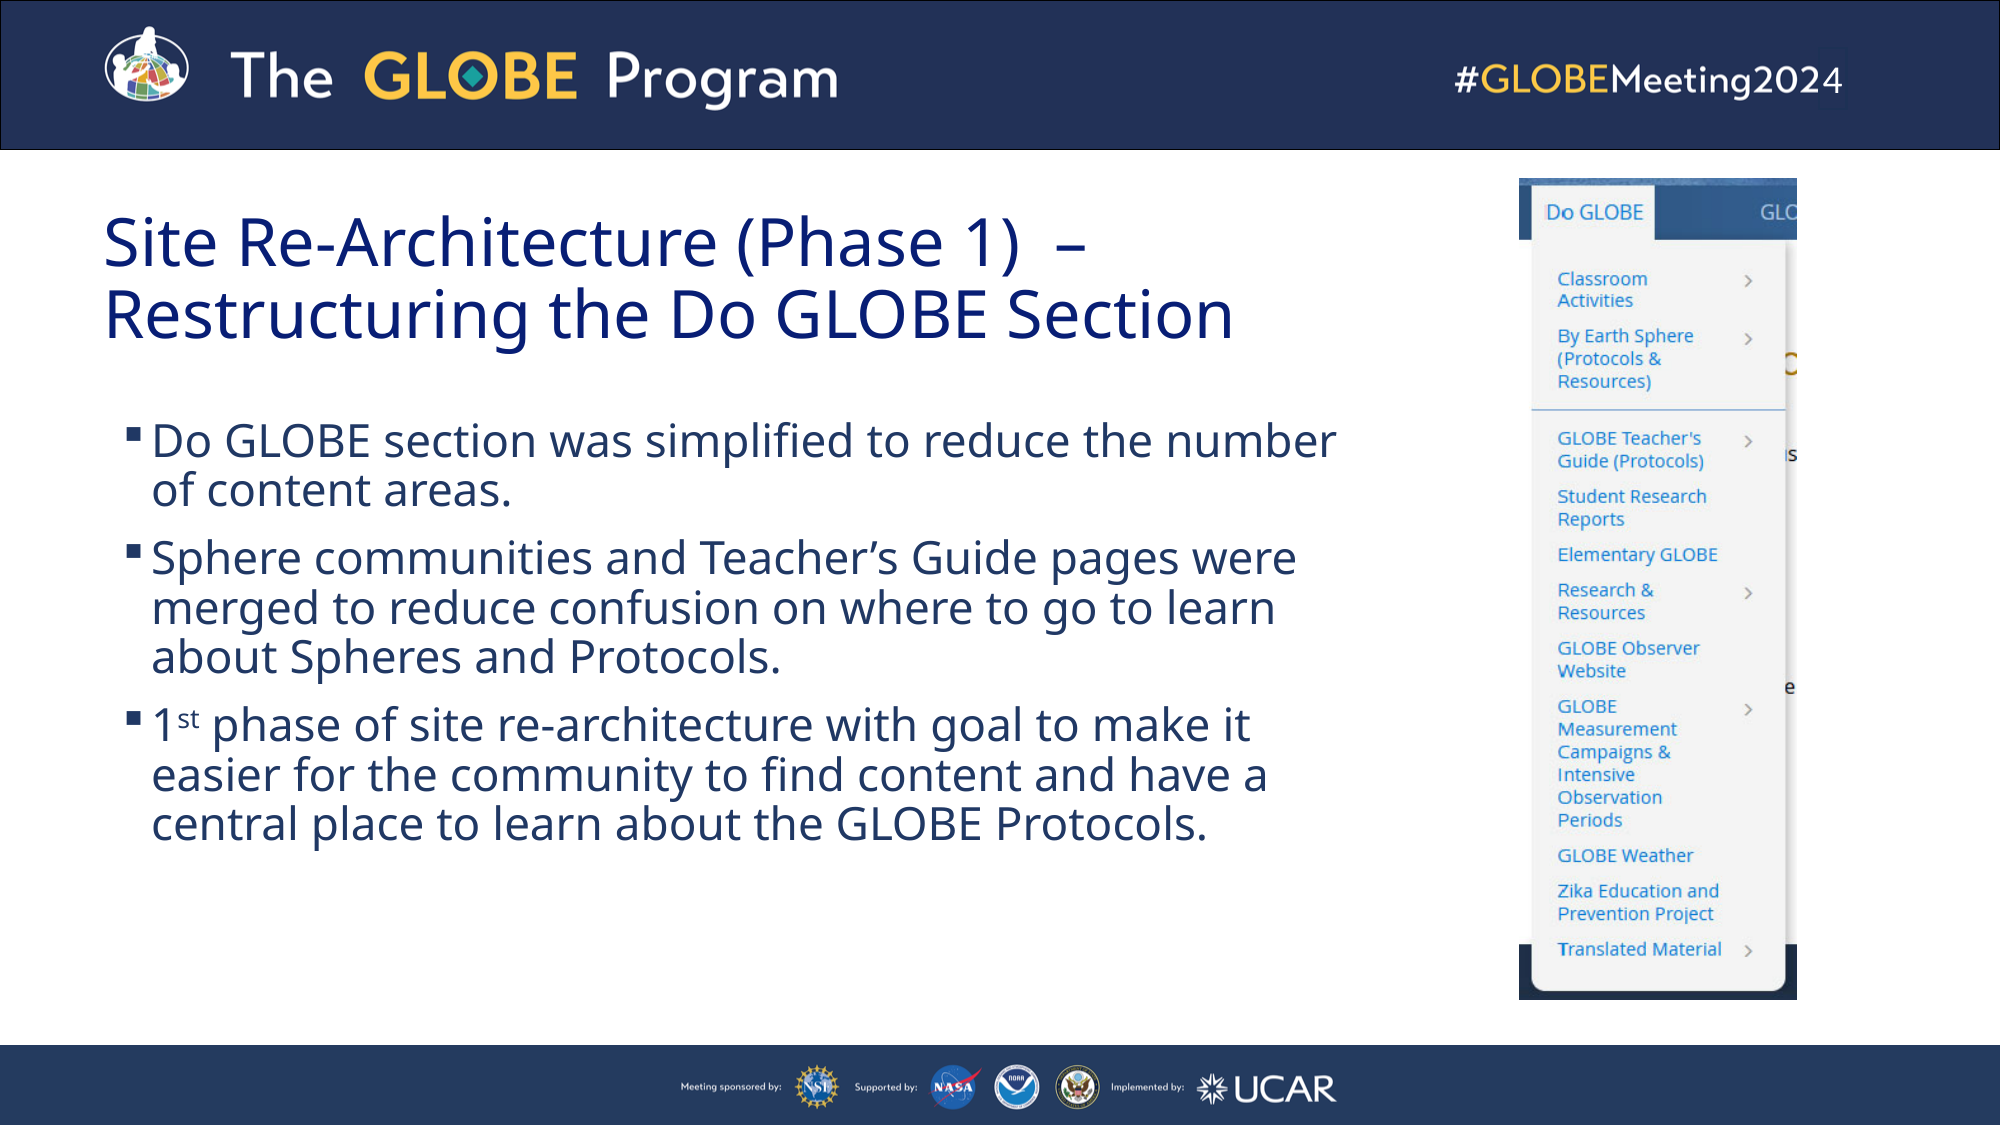

Site Re-Architecture (Phase 1) – Restructuring the Do GLOBE Section
# Do GLOBE section was simplified to reduce the number of content areas.
Sphere communities and Teacher’s Guide pages were merged to reduce confusion on where to go to learn about Spheres and Protocols.
1st phase of site re-architecture with goal to make it easier for the community to find content and have a central place to learn about the GLOBE Protocols.